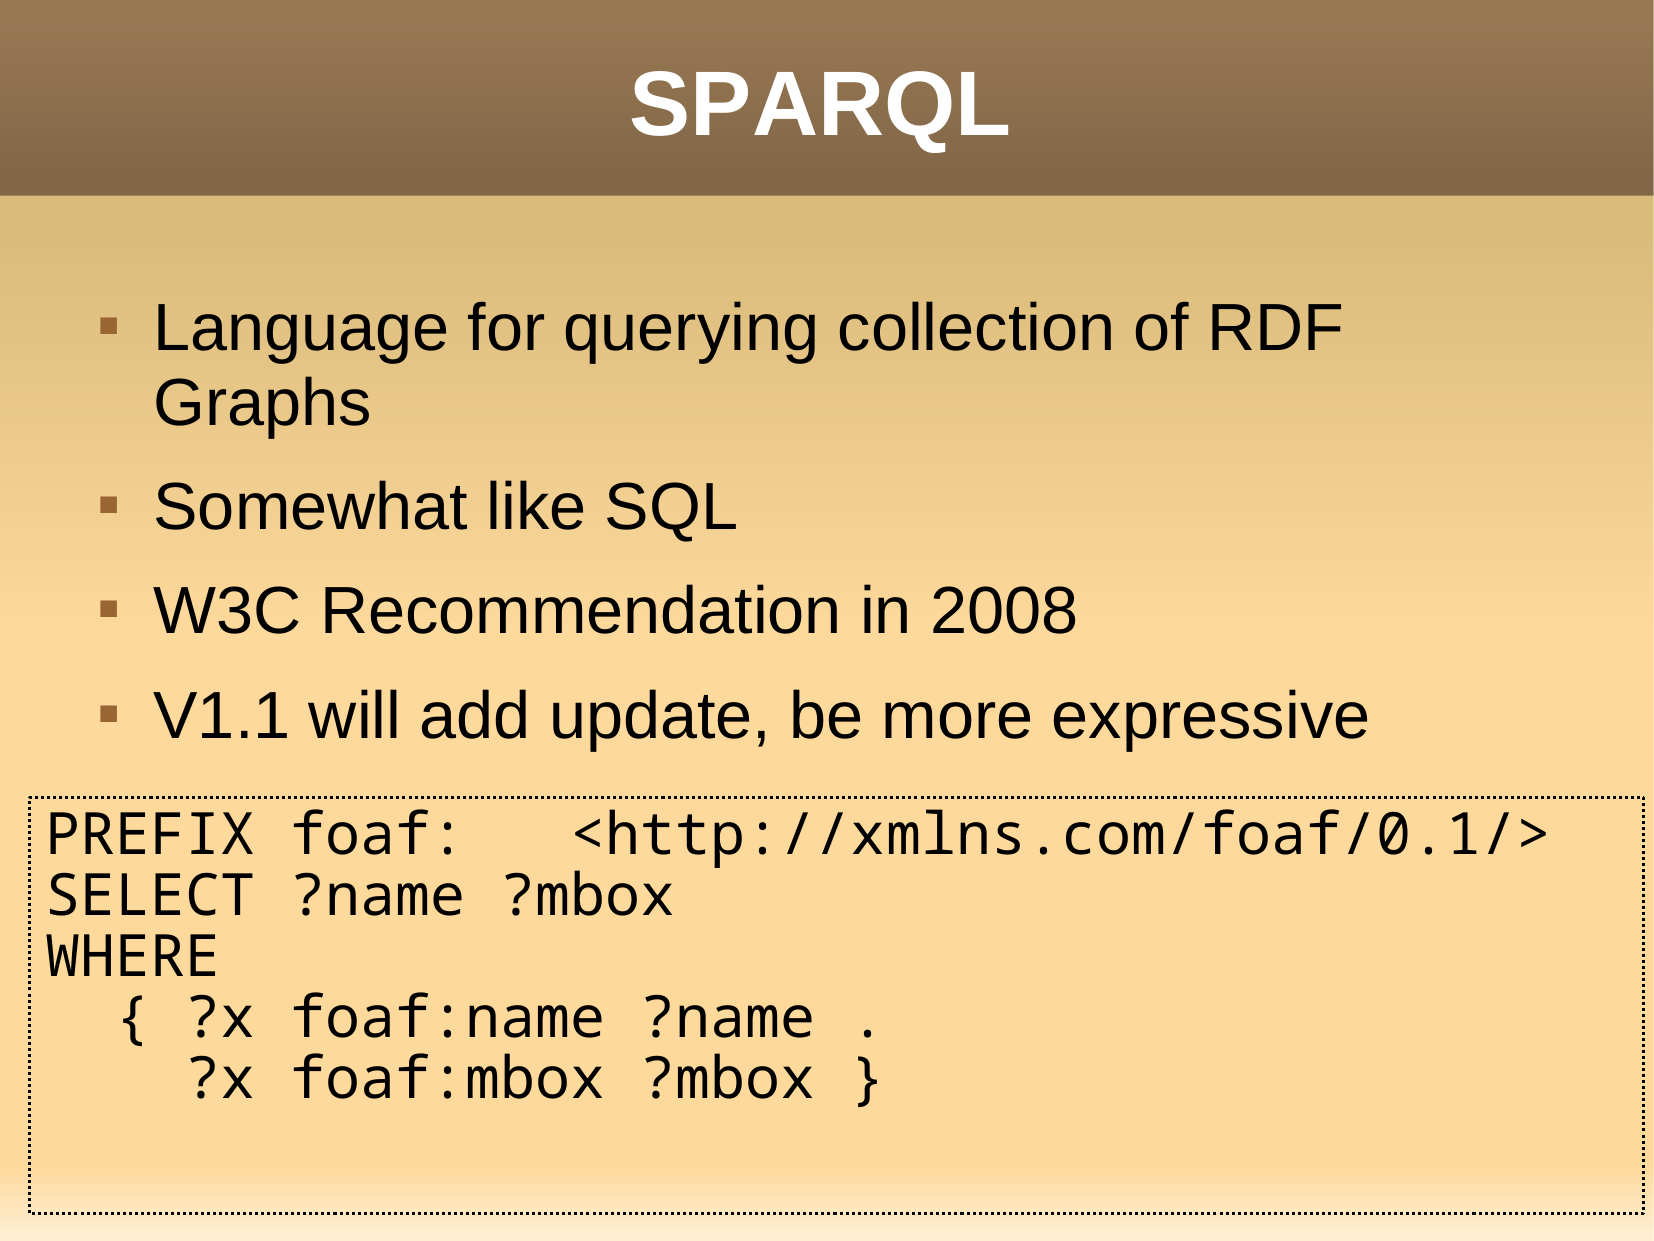

# SPARQL
Language for querying collection of RDF Graphs
Somewhat like SQL
W3C Recommendation in 2008
V1.1 will add update, be more expressive
PREFIX foaf: <http://xmlns.com/foaf/0.1/>
SELECT ?name ?mbox
WHERE
 { ?x foaf:name ?name .
 ?x foaf:mbox ?mbox }